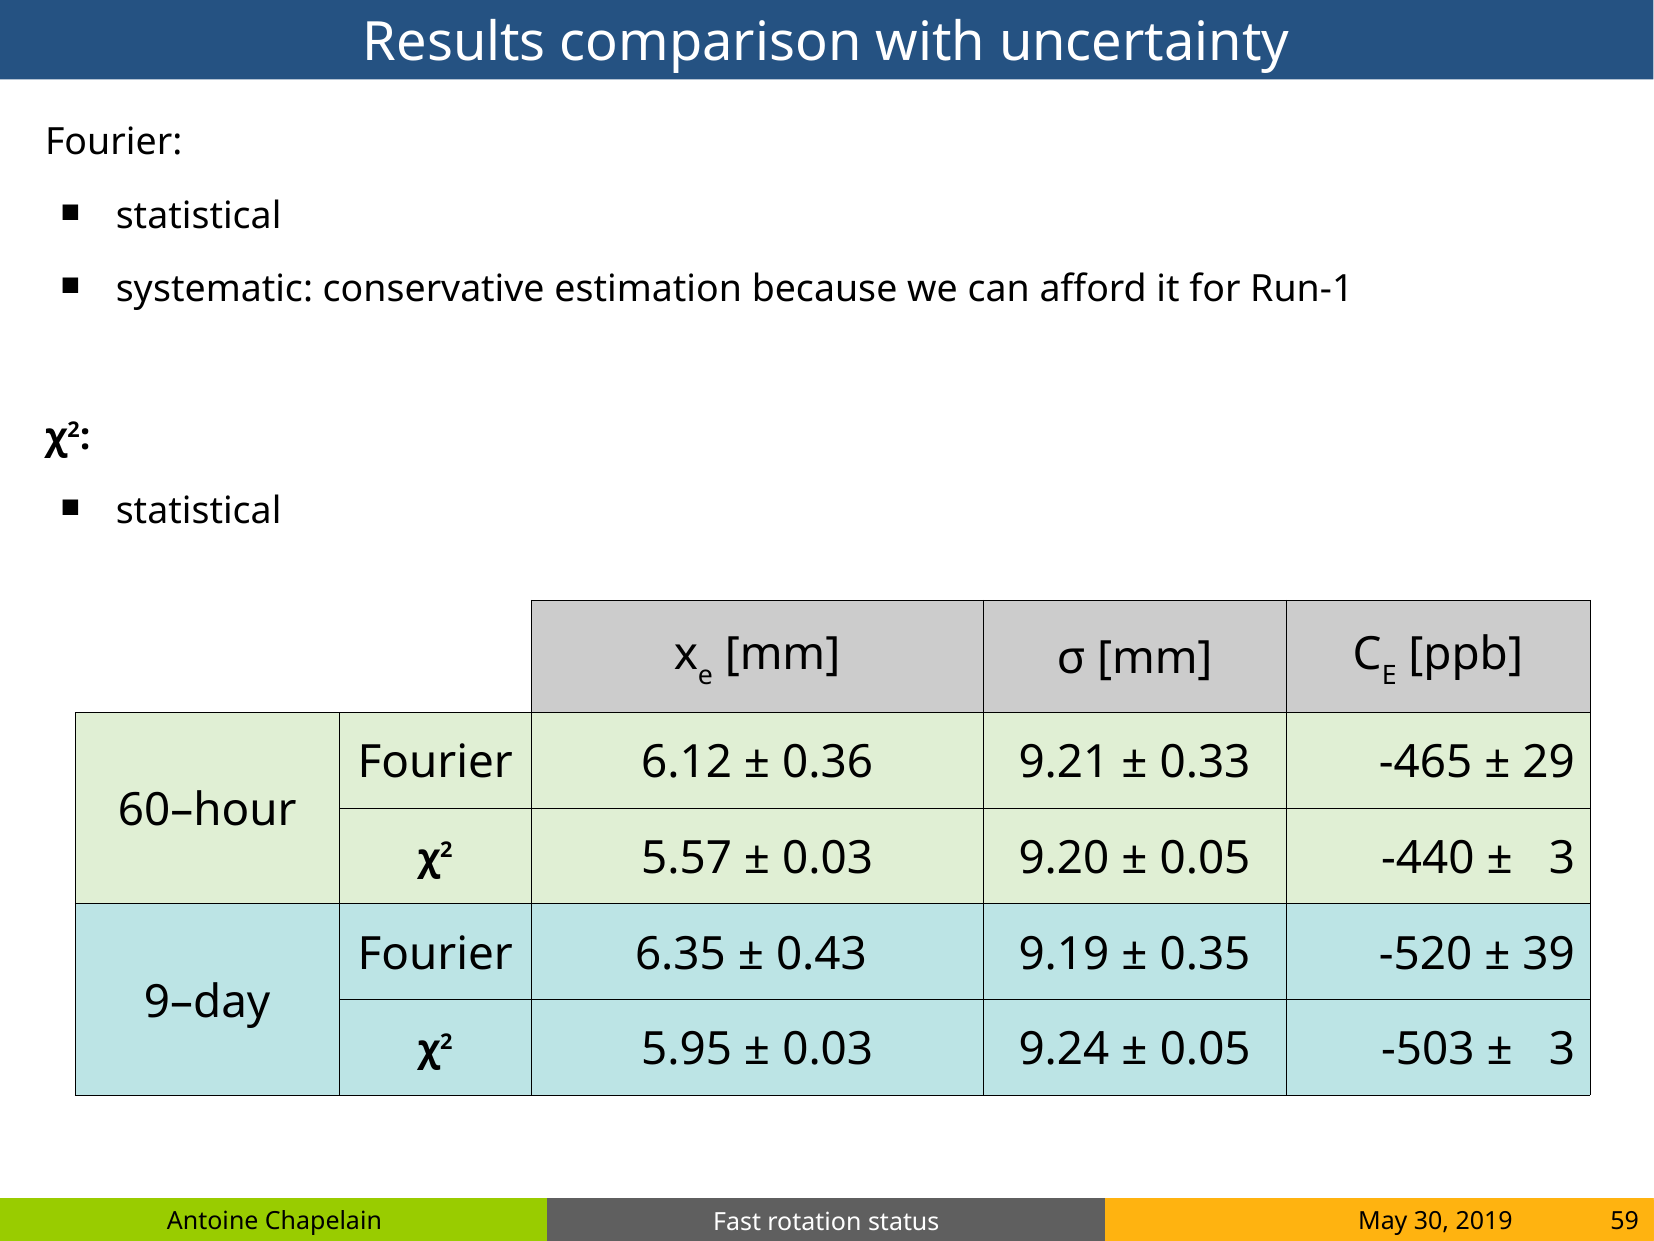

# Results comparison with uncertainty
Fourier:
statistical
systematic: conservative estimation because we can afford it for Run-1
χ2:
statistical
| | | xe [mm] | σ [mm] | CE [ppb] |
| --- | --- | --- | --- | --- |
| 60–hour | Fourier | 6.12 ± 0.36 | 9.21 ± 0.33 | -465 ± 29 |
| | χ2 | 5.57 ± 0.03 | 9.20 ± 0.05 | -440 ± 3 |
| 9–day | Fourier | 6.35 ± 0.43 | 9.19 ± 0.35 | -520 ± 39 |
| | χ2 | 5.95 ± 0.03 | 9.24 ± 0.05 | -503 ± 3 |